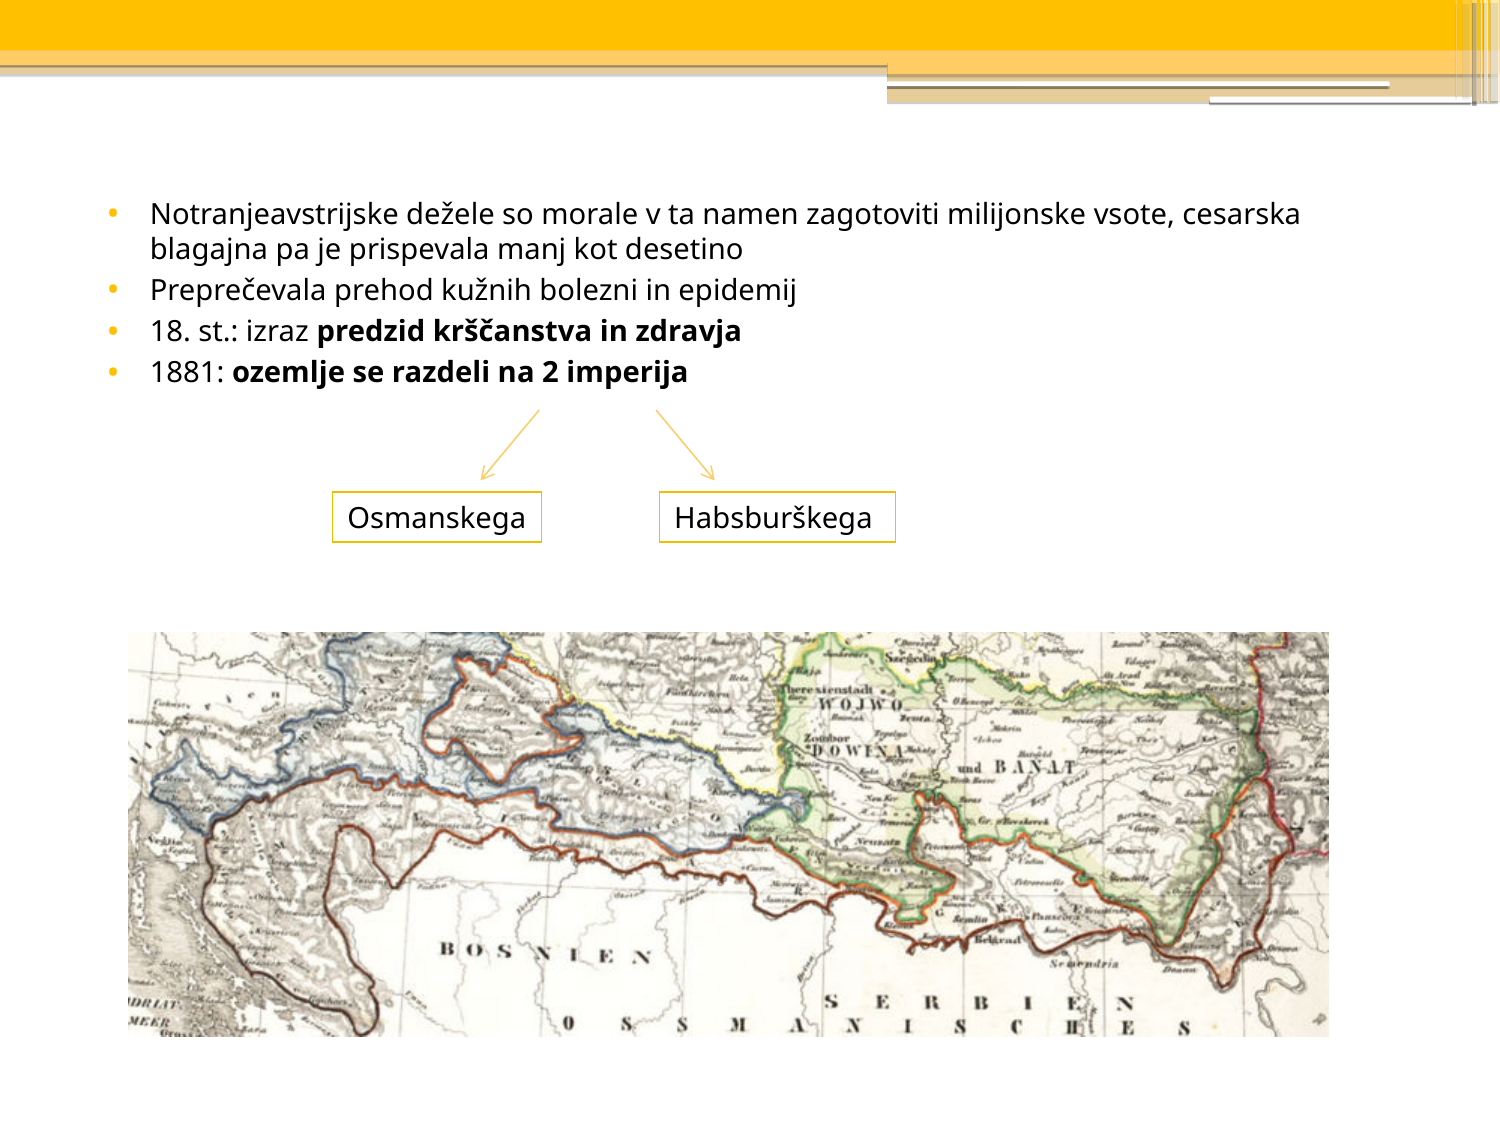

#
Notranjeavstrijske dežele so morale v ta namen zagotoviti milijonske vsote, cesarska blagajna pa je prispevala manj kot desetino
Preprečevala prehod kužnih bolezni in epidemij
18. st.: izraz predzid krščanstva in zdravja
1881: ozemlje se razdeli na 2 imperija
Osmanskega
Habsburškega